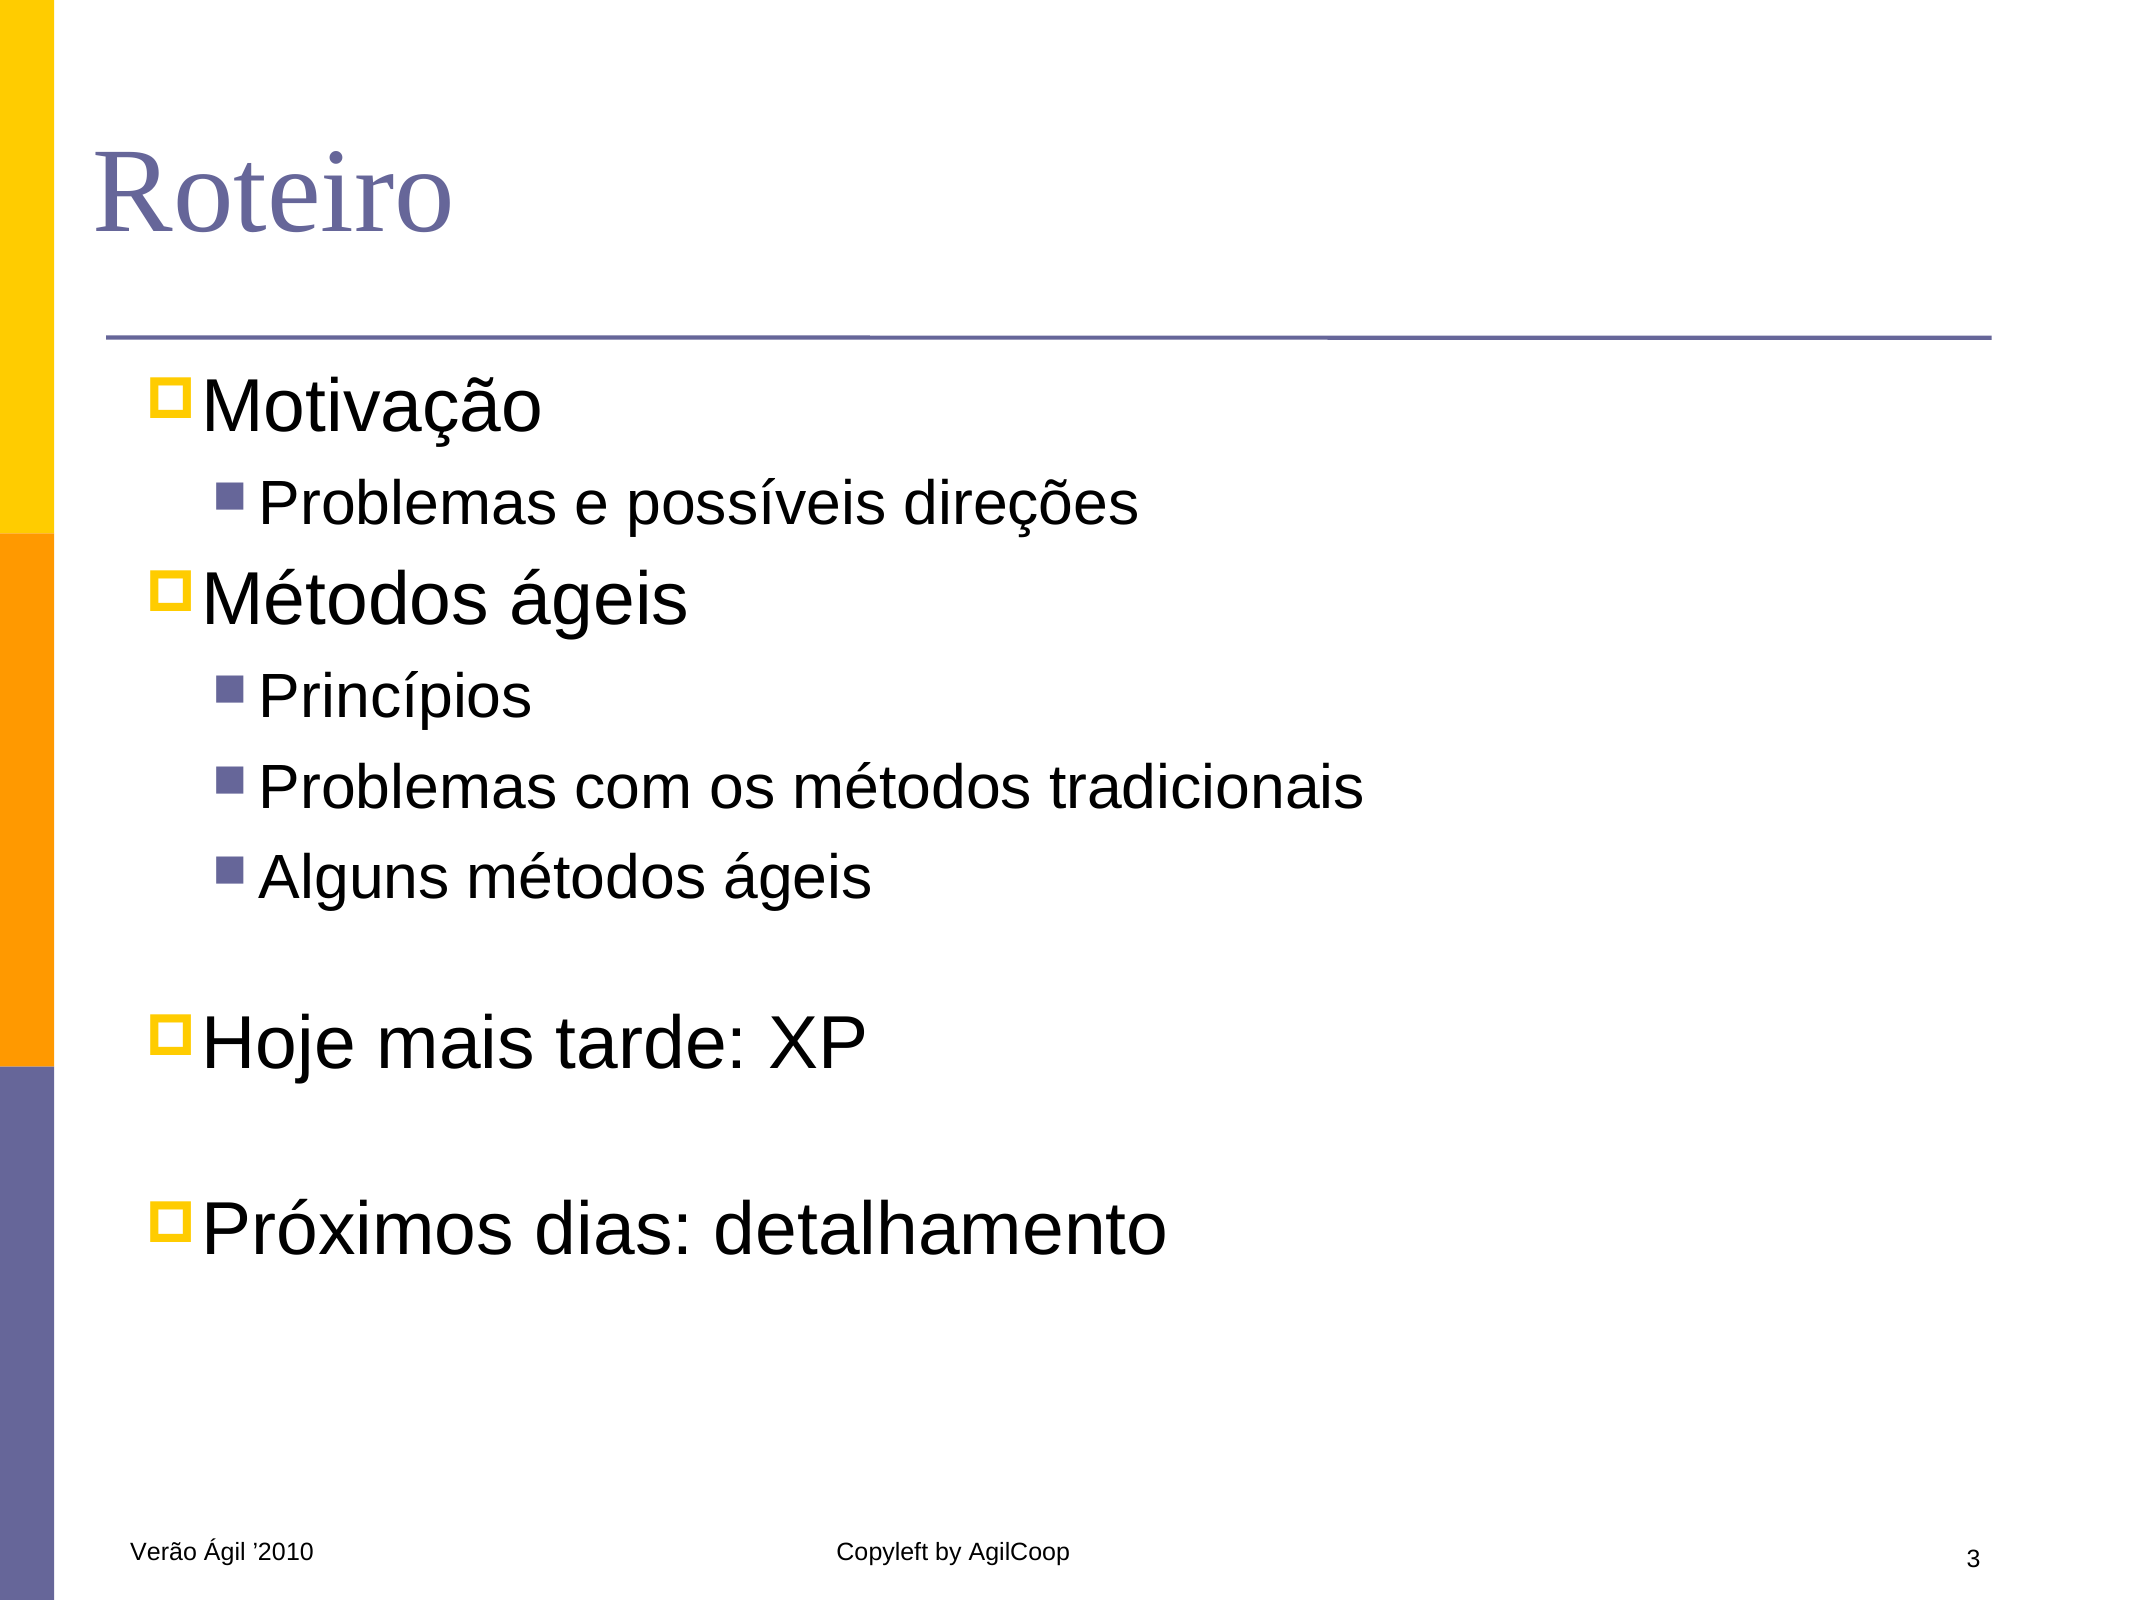

# Roteiro
Motivação
Problemas e possíveis direções
Métodos ágeis
Princípios
Problemas com os métodos tradicionais
Alguns métodos ágeis
Hoje mais tarde: XP
Próximos dias: detalhamento
Verão Ágil ’2010
Copyleft by AgilCoop
3